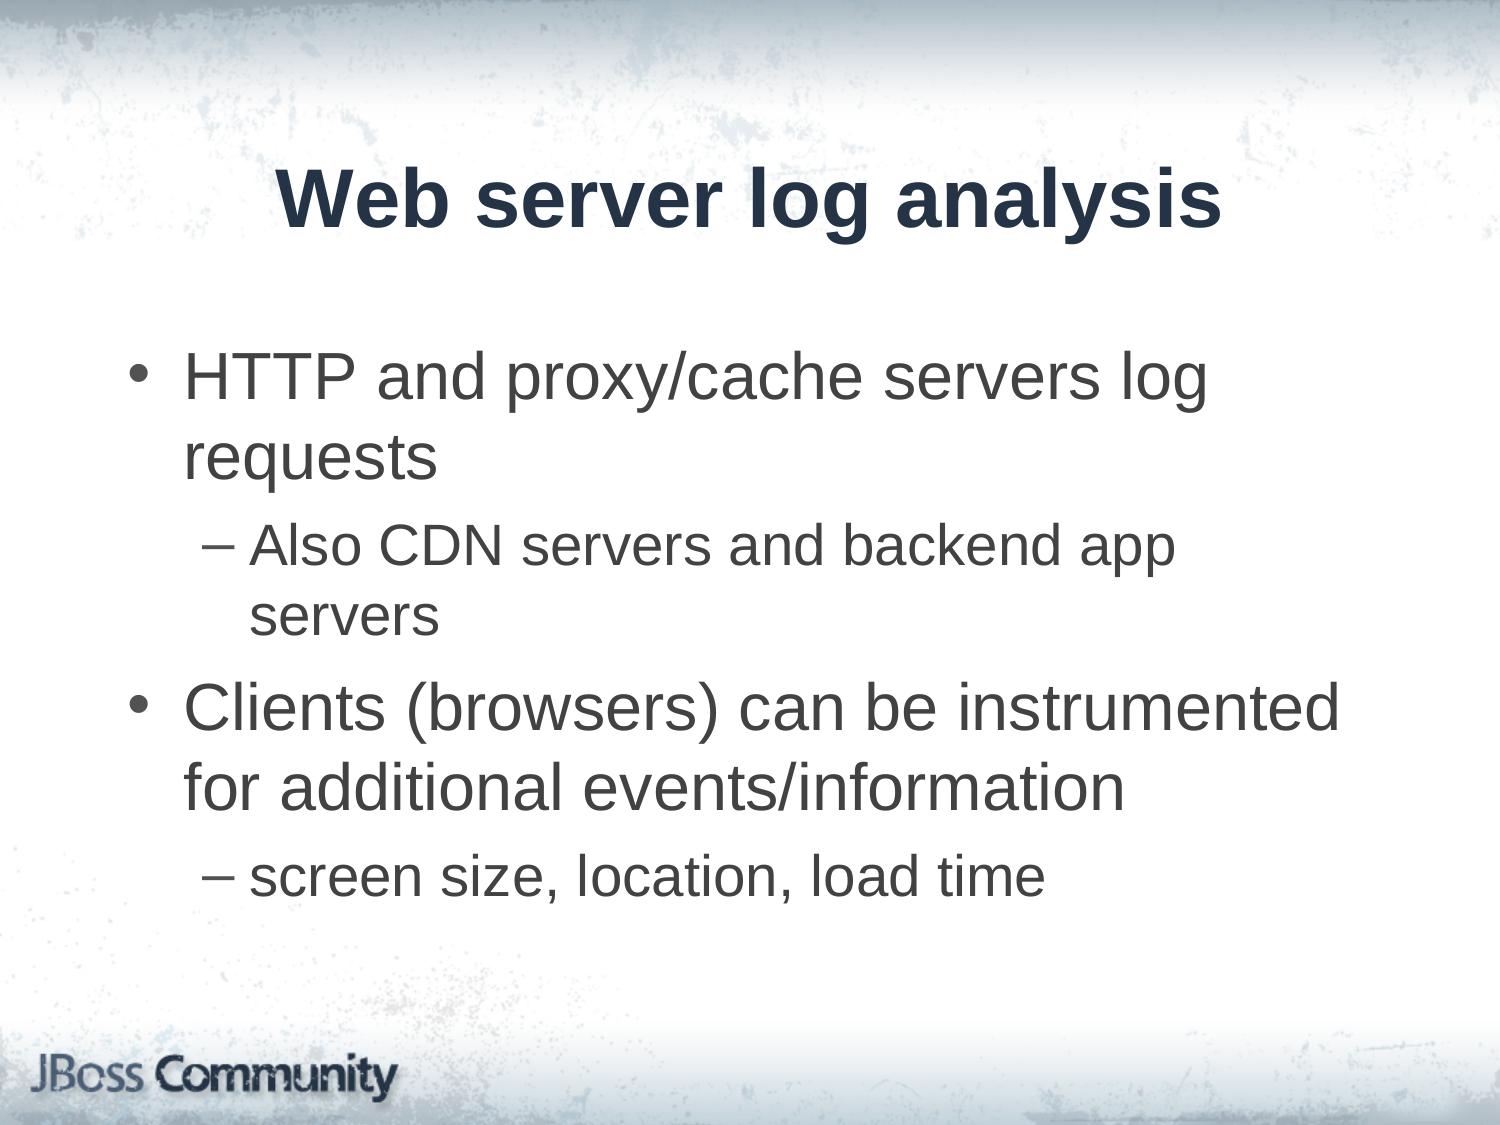

# Web server log analysis
HTTP and proxy/cache servers log requests
Also CDN servers and backend app servers
Clients (browsers) can be instrumented for additional events/information
screen size, location, load time